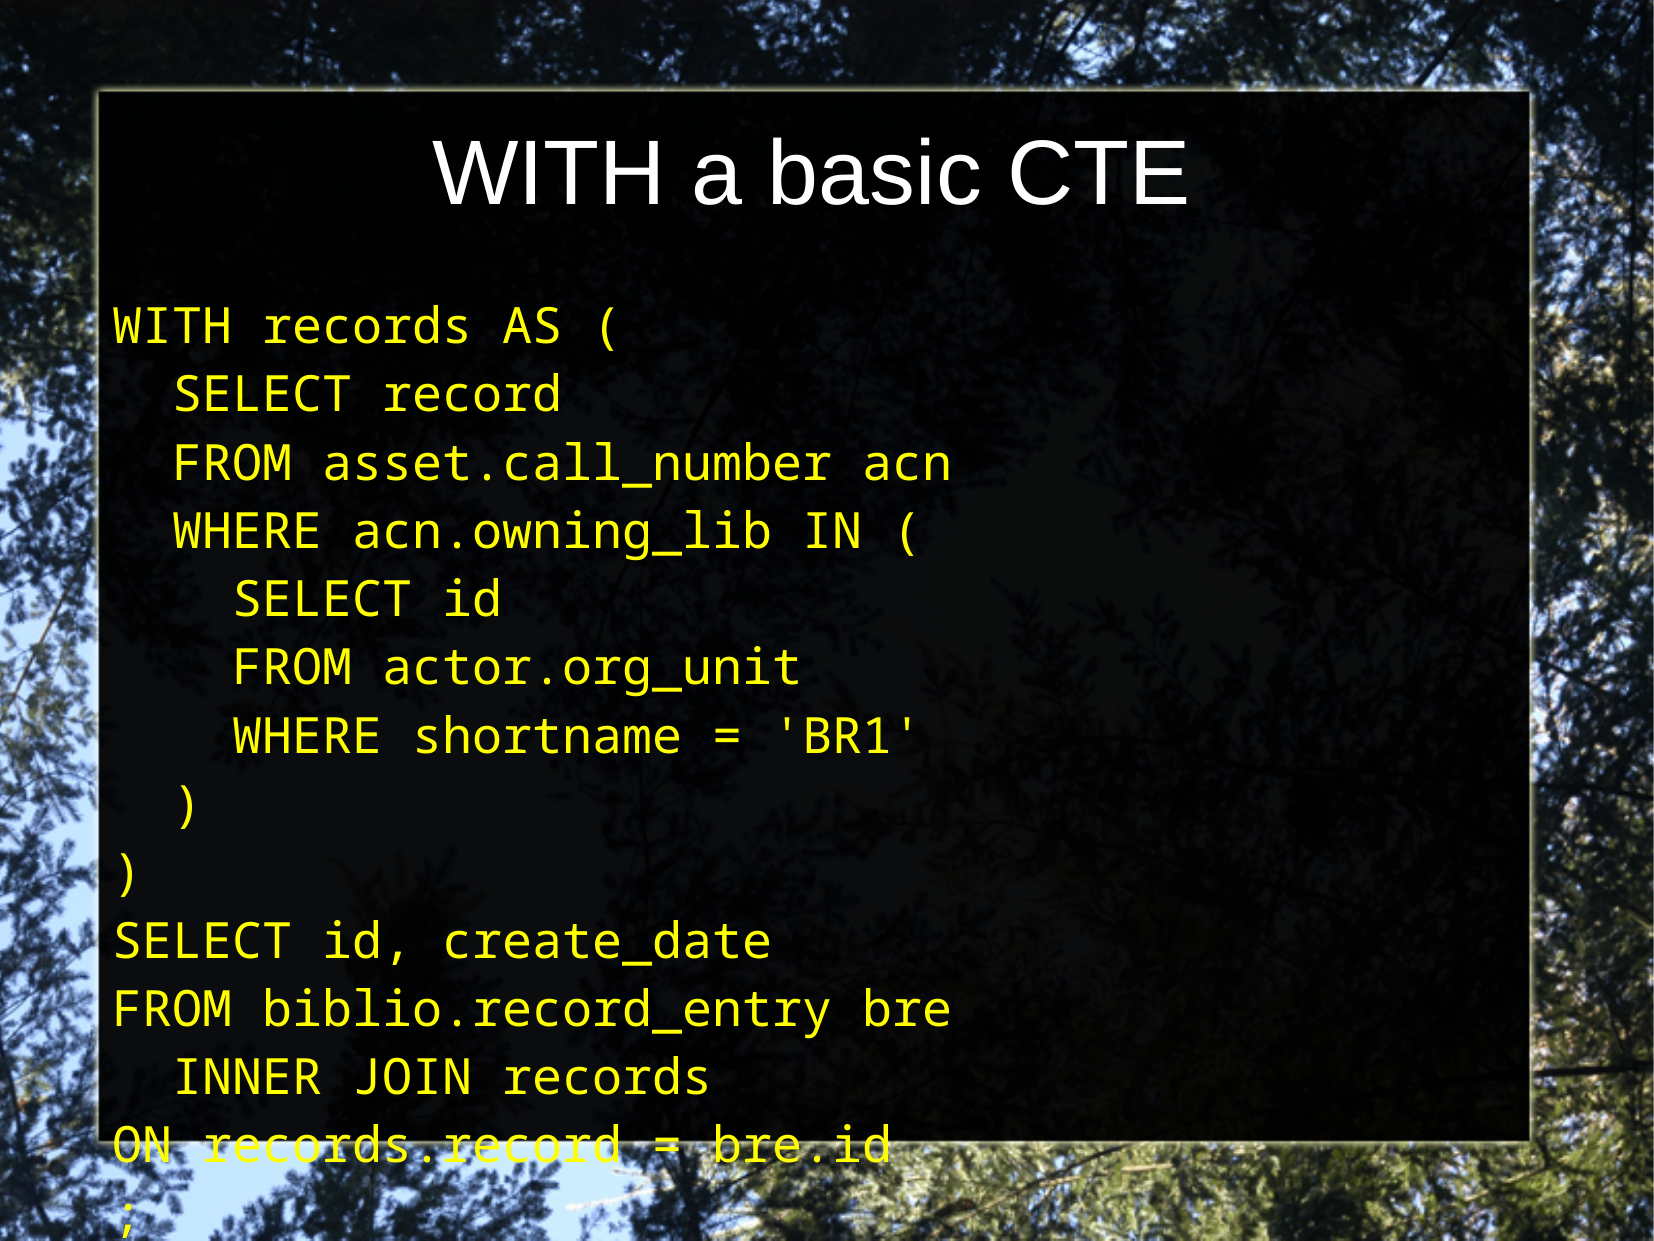

# WITH a basic CTE
WITH records AS (
 SELECT record
 FROM asset.call_number acn
 WHERE acn.owning_lib IN (
 SELECT id
 FROM actor.org_unit
 WHERE shortname = 'BR1'
 )
)
SELECT id, create_date
FROM biblio.record_entry bre
 INNER JOIN records
ON records.record = bre.id
;